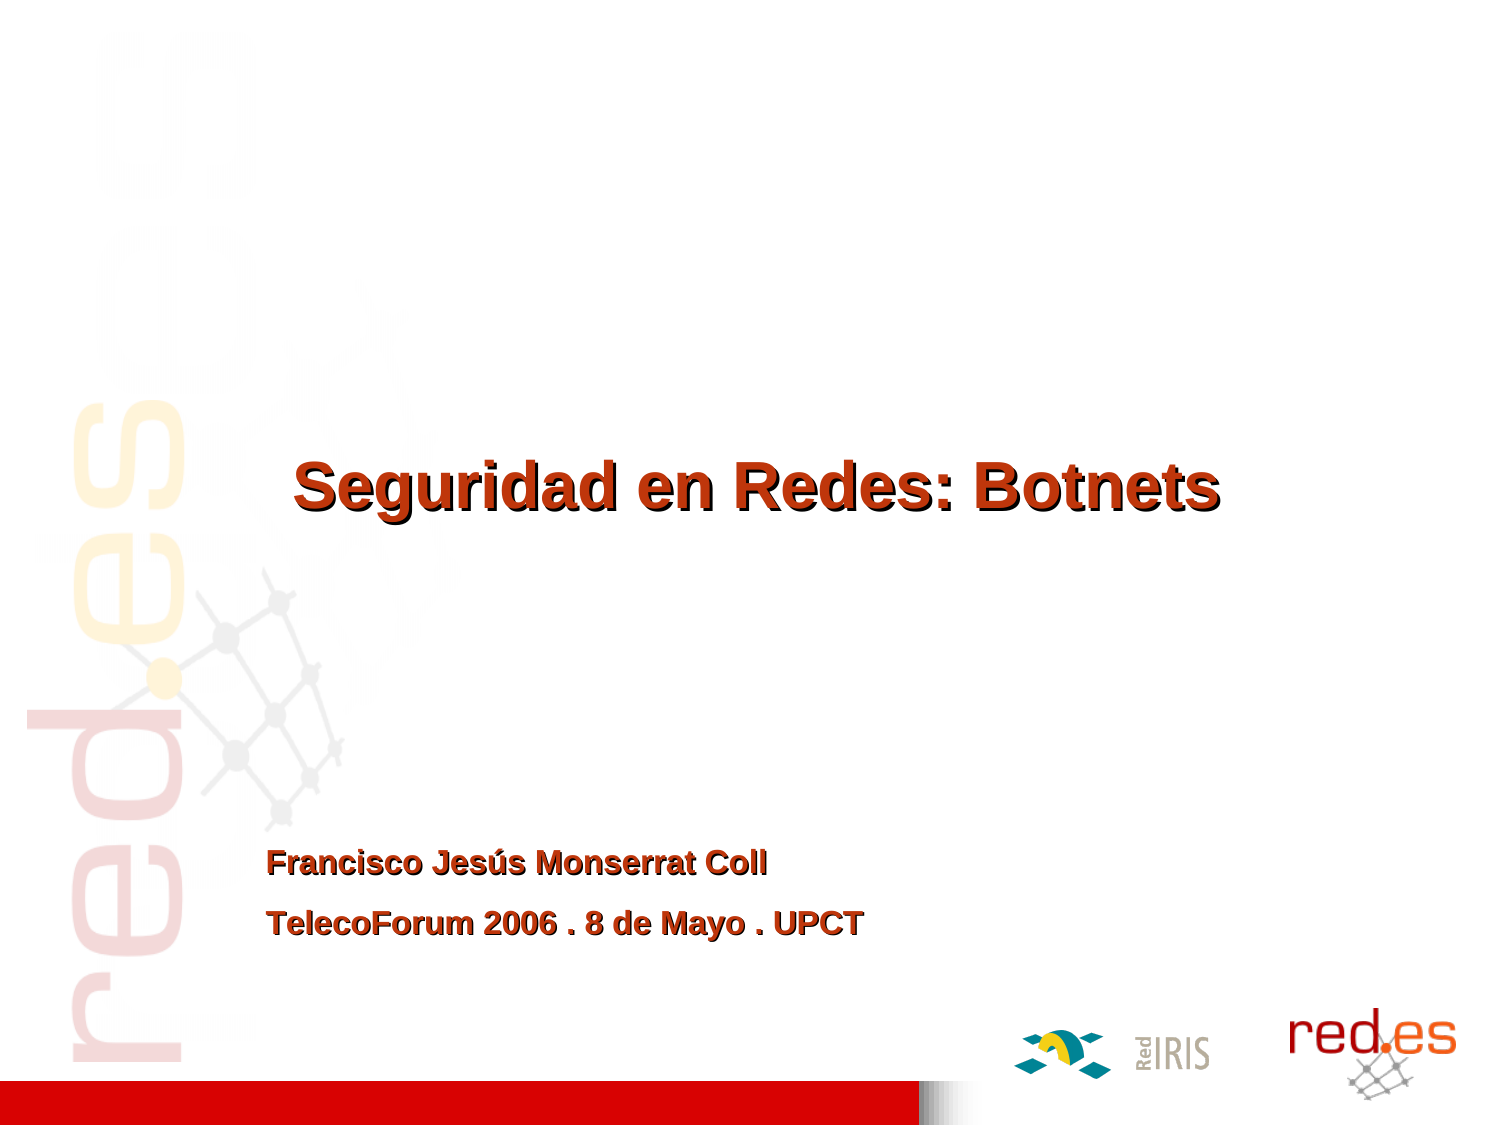

Seguridad en Redes: Botnets
Francisco Jesús Monserrat Coll
TelecoForum 2006 . 8 de Mayo . UPCT